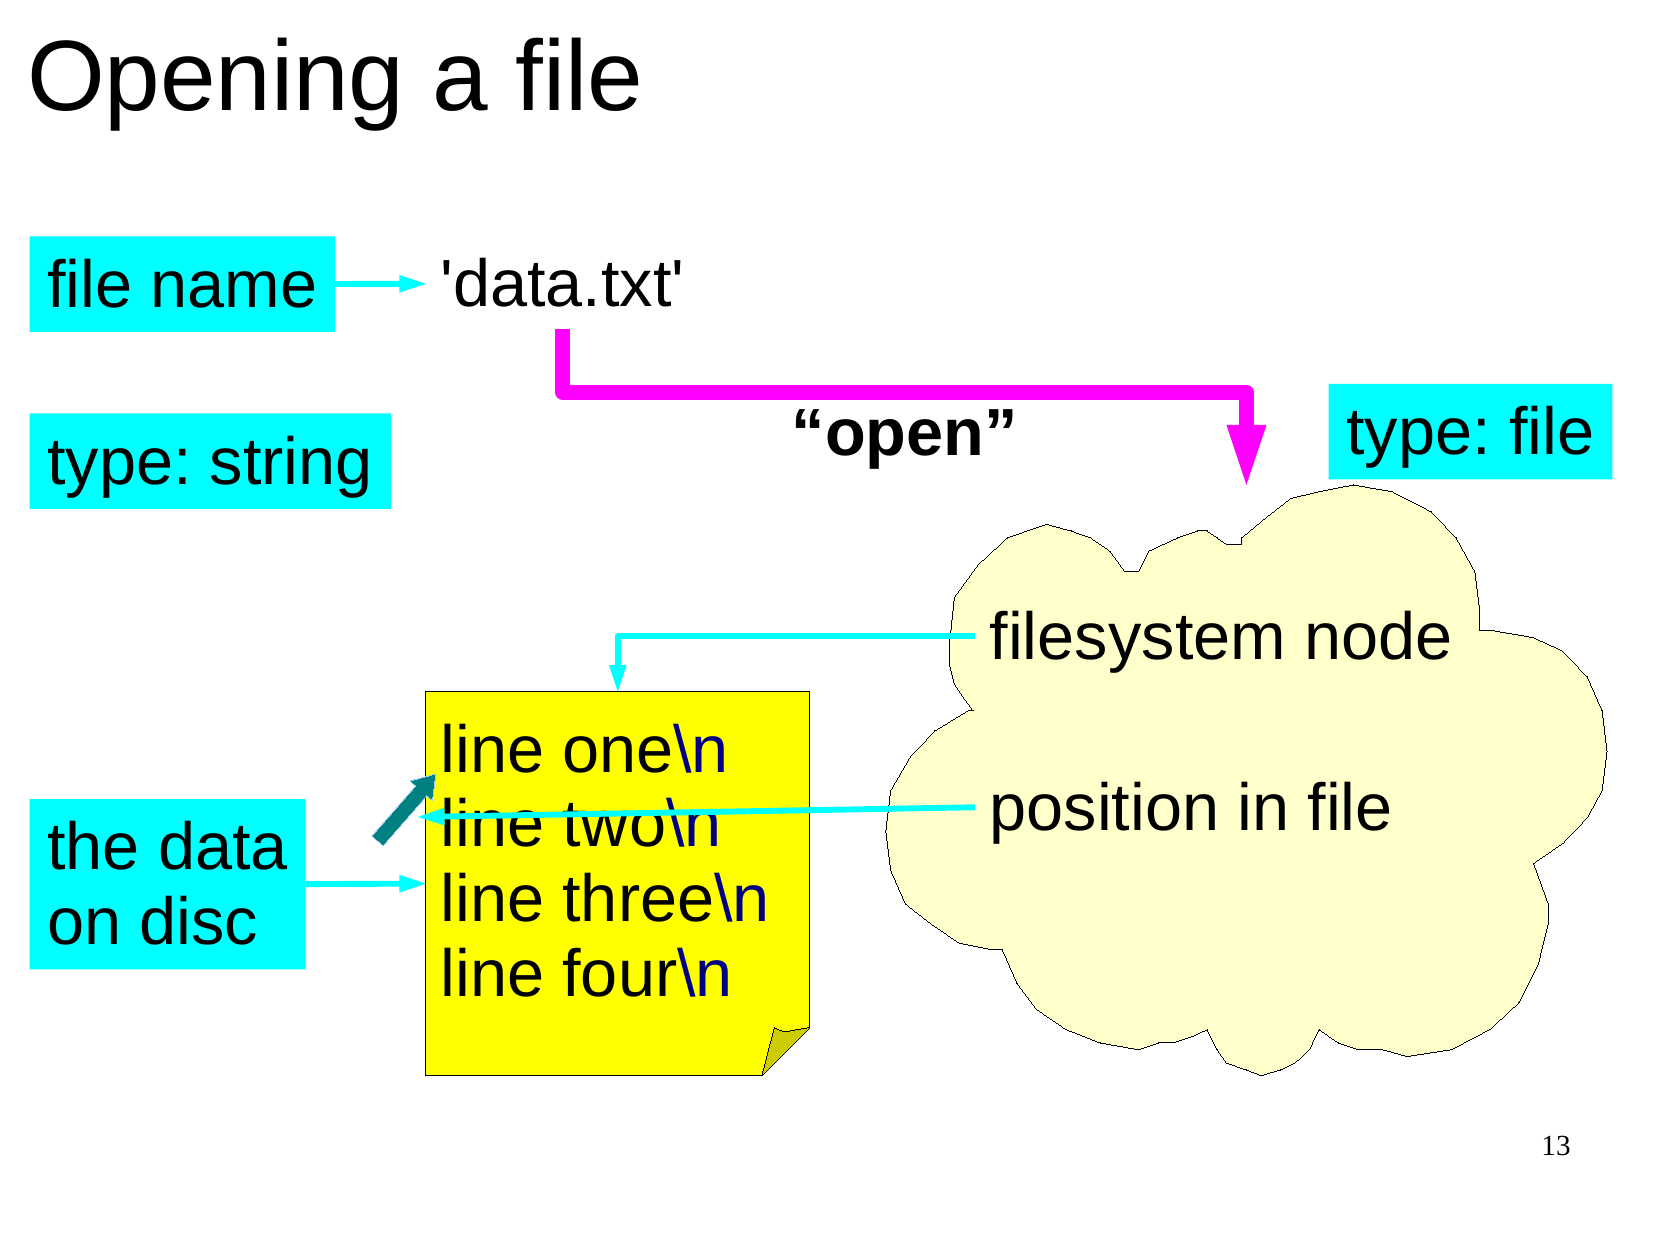

Opening a file
file name
'data.txt'
type: file
type: string
filesystem node
line one\n
line two\n
line three\n
line four\n
position in file
the data
on disc
13